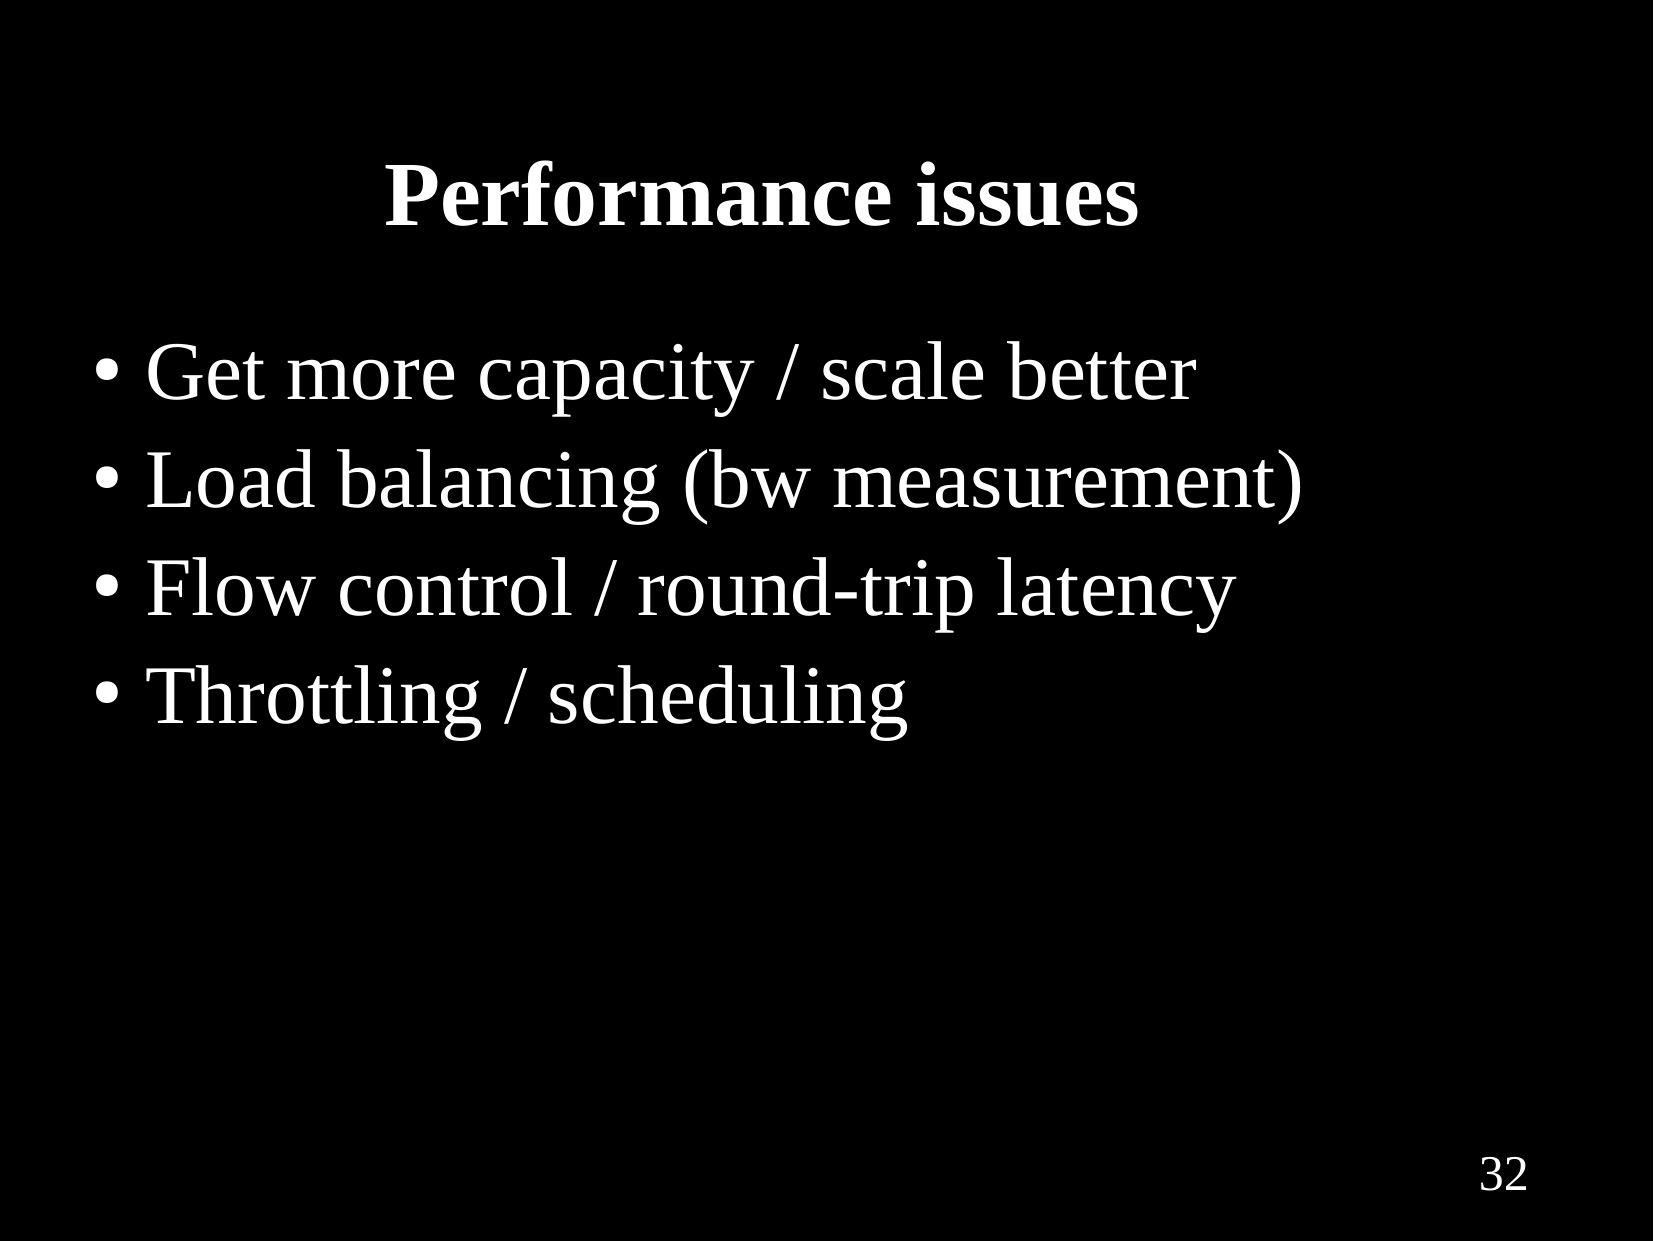

# Performance issues
Get more capacity / scale better
Load balancing (bw measurement)
Flow control / round-trip latency
Throttling / scheduling